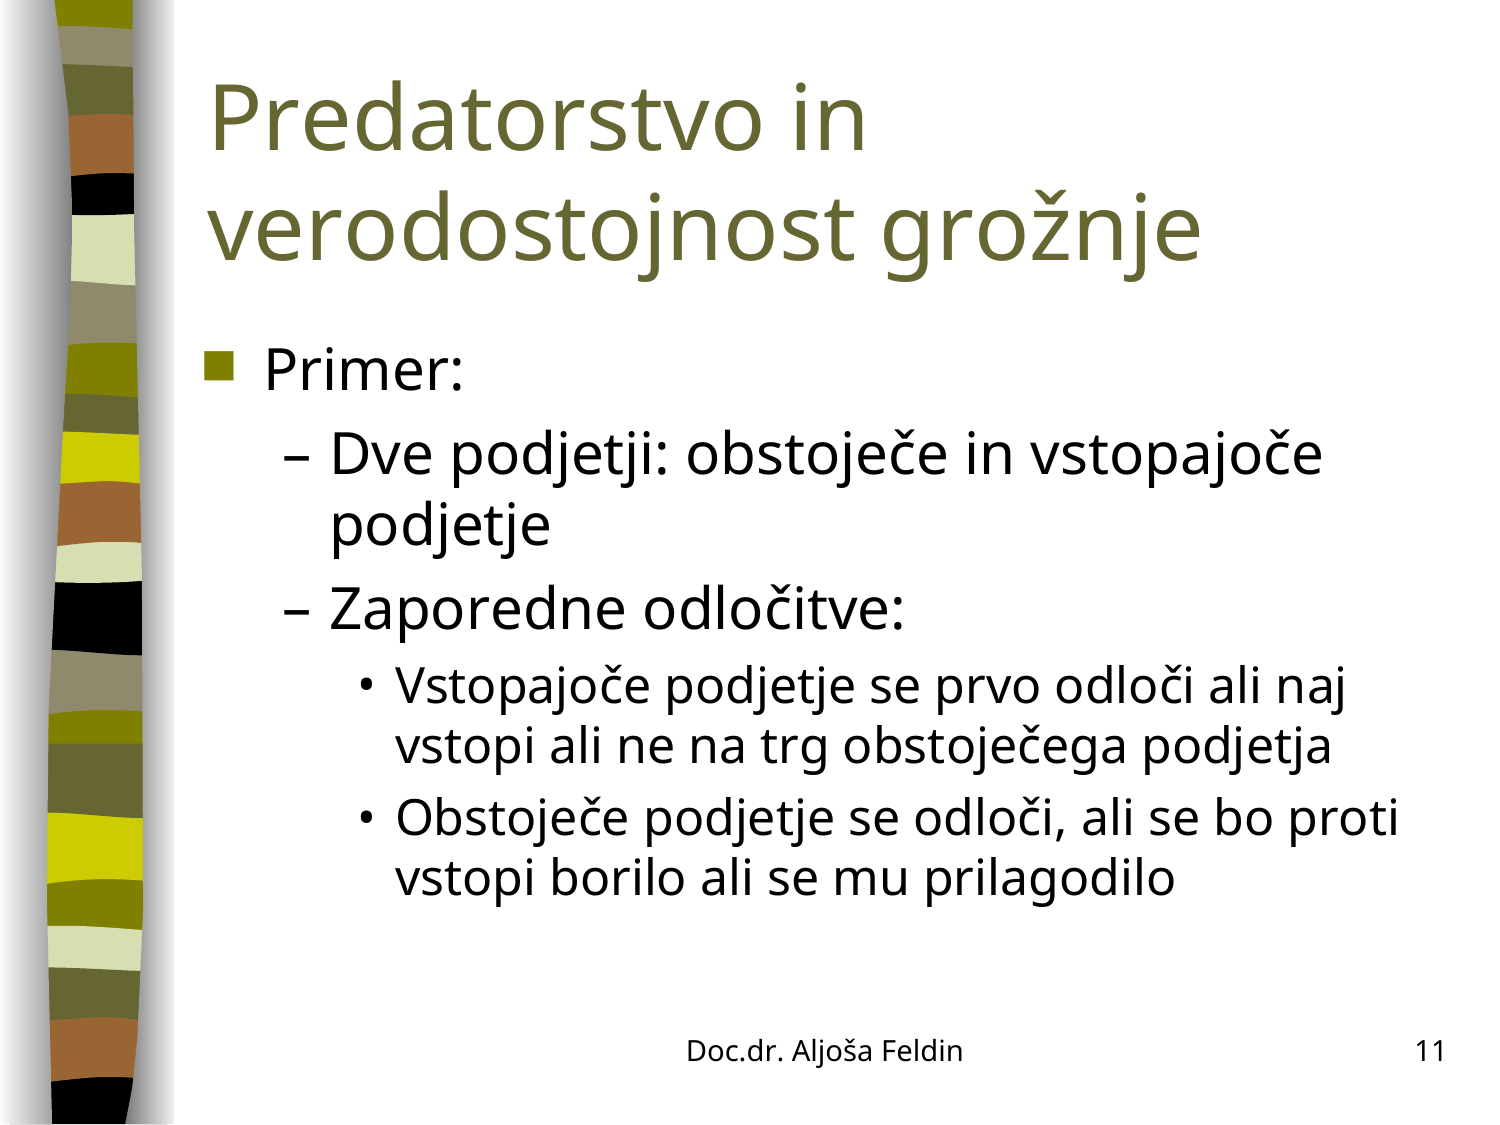

# Predatorstvo in verodostojnost grožnje
Primer:
Dve podjetji: obstoječe in vstopajoče podjetje
Zaporedne odločitve:
Vstopajoče podjetje se prvo odloči ali naj vstopi ali ne na trg obstoječega podjetja
Obstoječe podjetje se odloči, ali se bo proti vstopi borilo ali se mu prilagodilo
Doc.dr. Aljoša Feldin